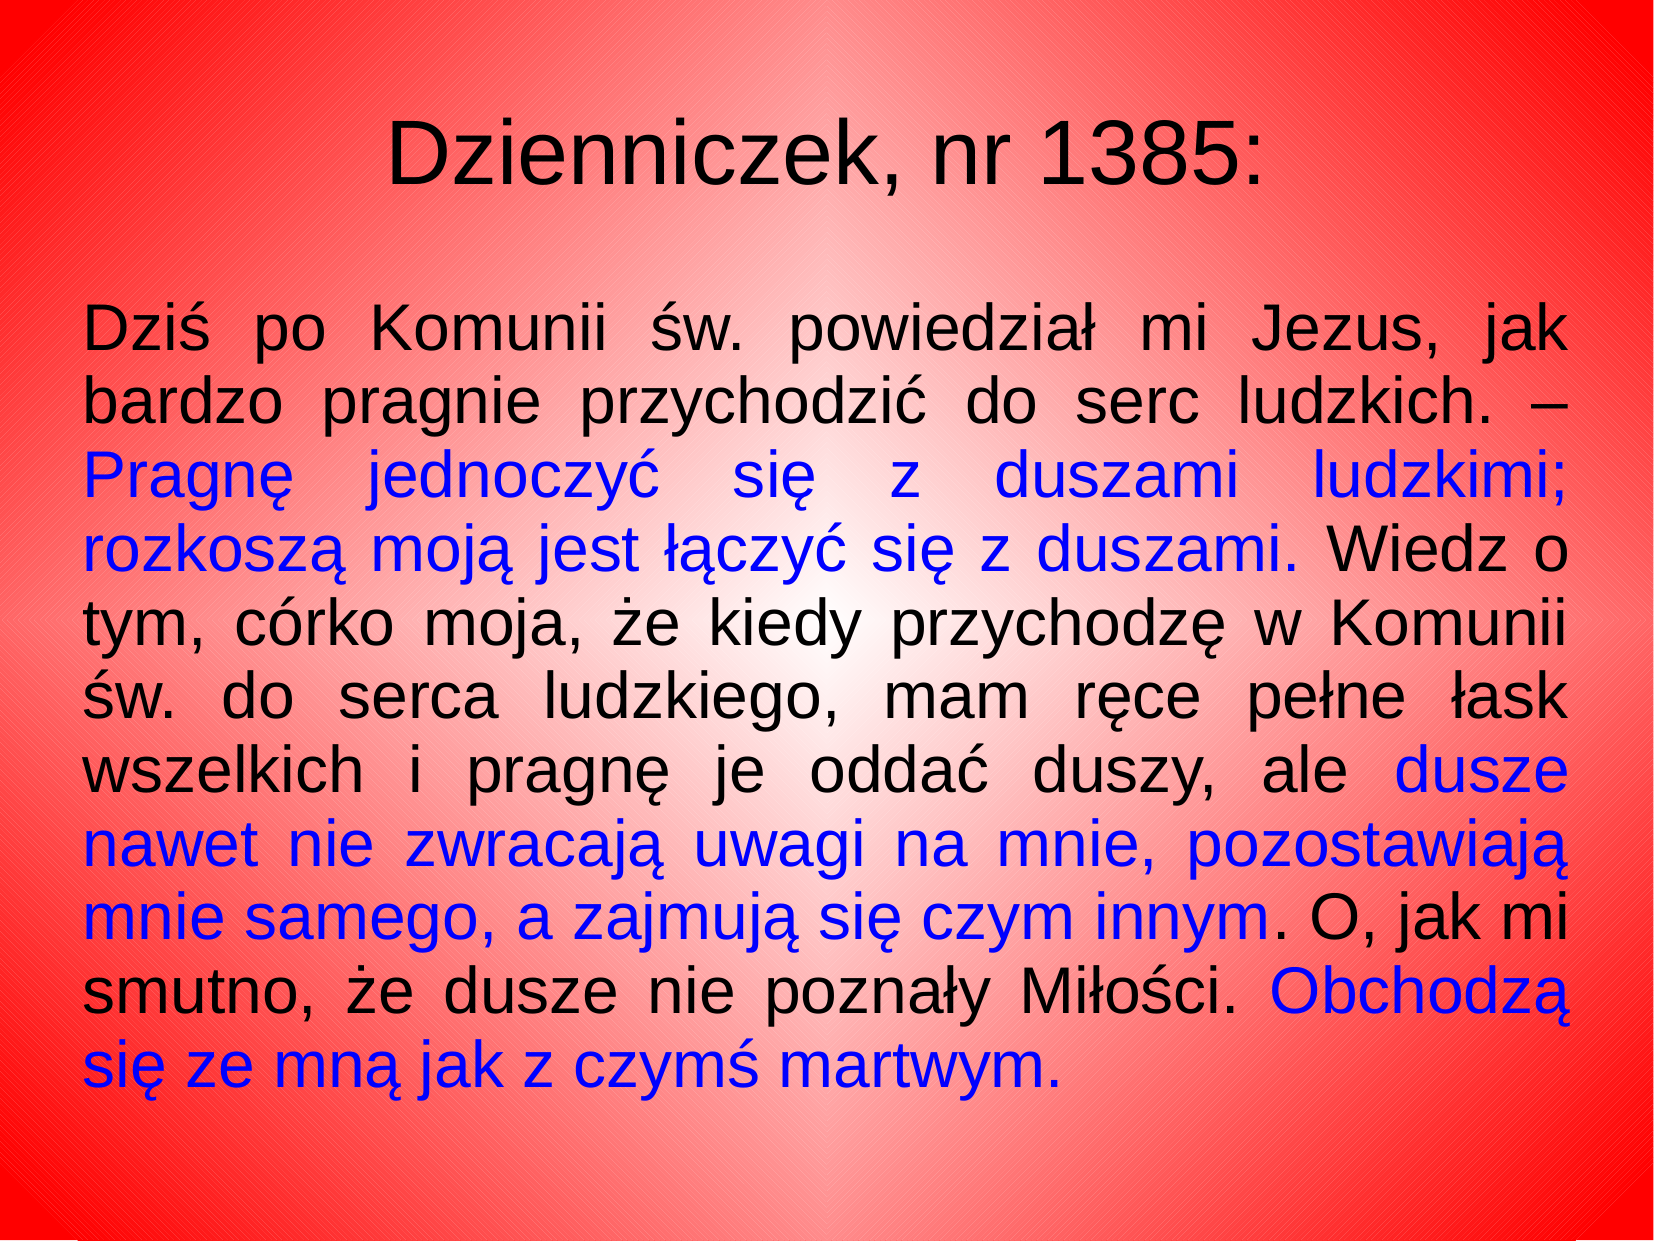

# Dzienniczek, nr 1385:
Dziś po Komunii św. powiedział mi Jezus, jak bardzo pragnie przychodzić do serc ludzkich. – Pragnę jednoczyć się z duszami ludzkimi; rozkoszą moją jest łączyć się z duszami. Wiedz o tym, córko moja, że kiedy przychodzę w Komunii św. do serca ludzkiego, mam ręce pełne łask wszelkich i pragnę je oddać duszy, ale dusze nawet nie zwracają uwagi na mnie, pozostawiają mnie samego, a zajmują się czym innym. O, jak mi smutno, że dusze nie poznały Miłości. Obchodzą się ze mną jak z czymś martwym.